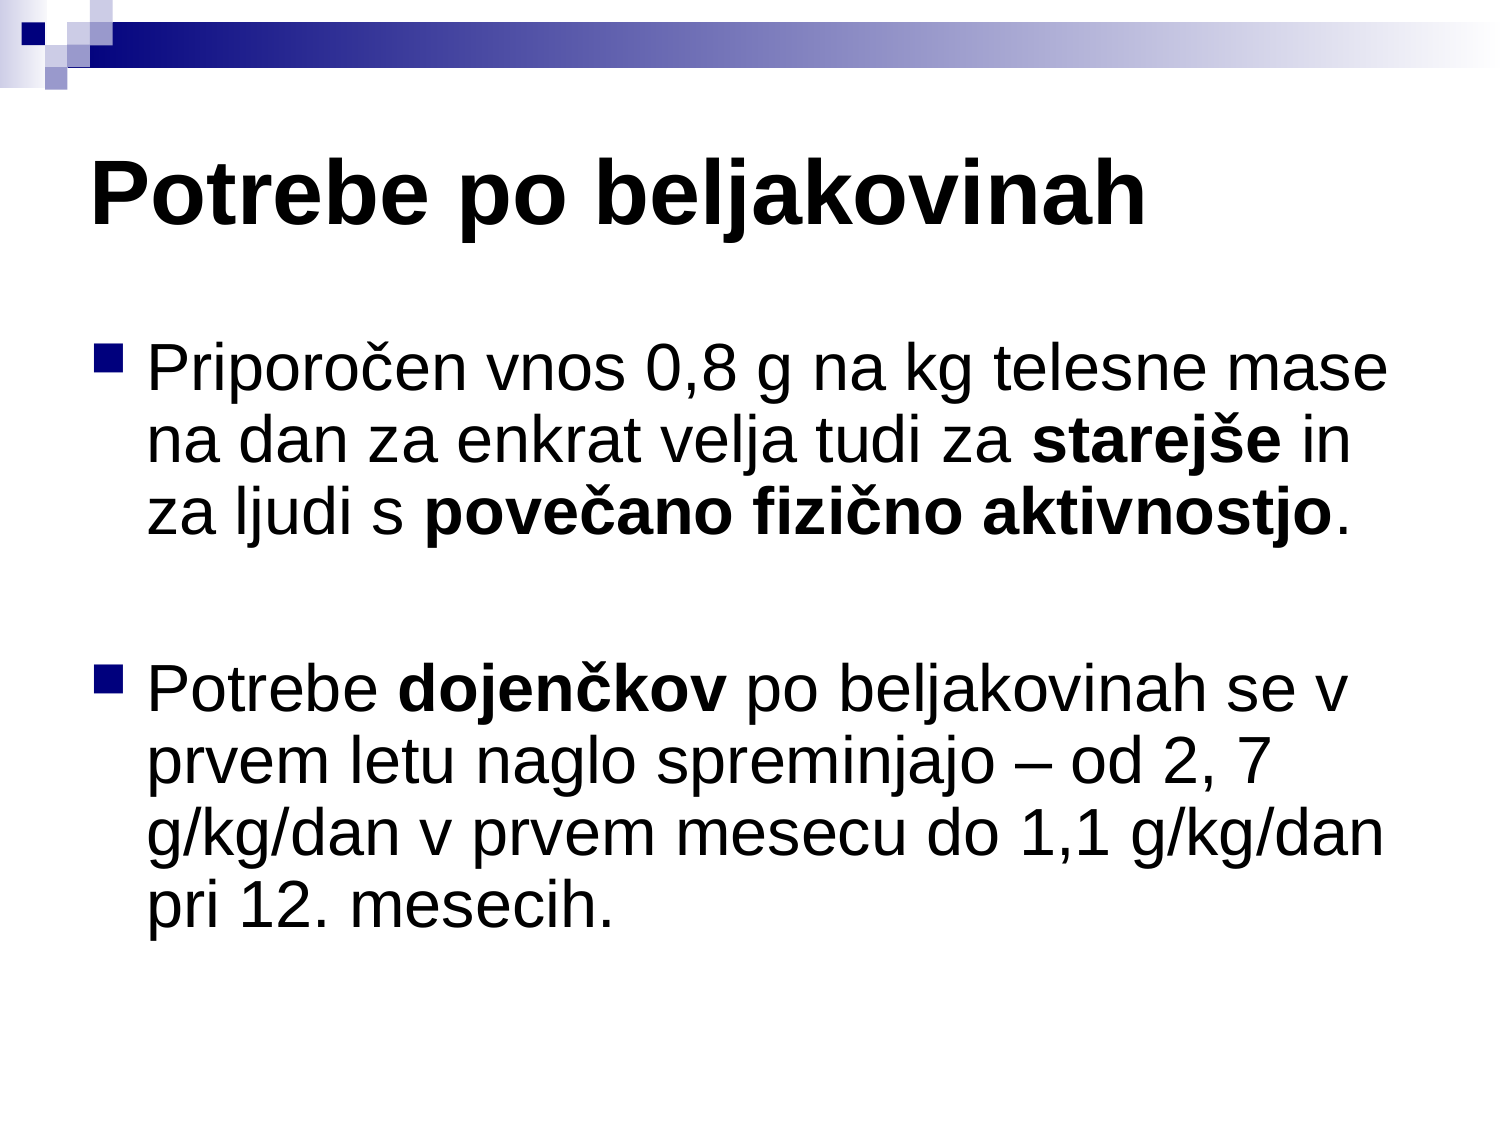

# Potrebe po beljakovinah
Priporočen vnos 0,8 g na kg telesne mase na dan za enkrat velja tudi za starejše in za ljudi s povečano fizično aktivnostjo.
Potrebe dojenčkov po beljakovinah se v prvem letu naglo spreminjajo – od 2, 7 g/kg/dan v prvem mesecu do 1,1 g/kg/dan pri 12. mesecih.